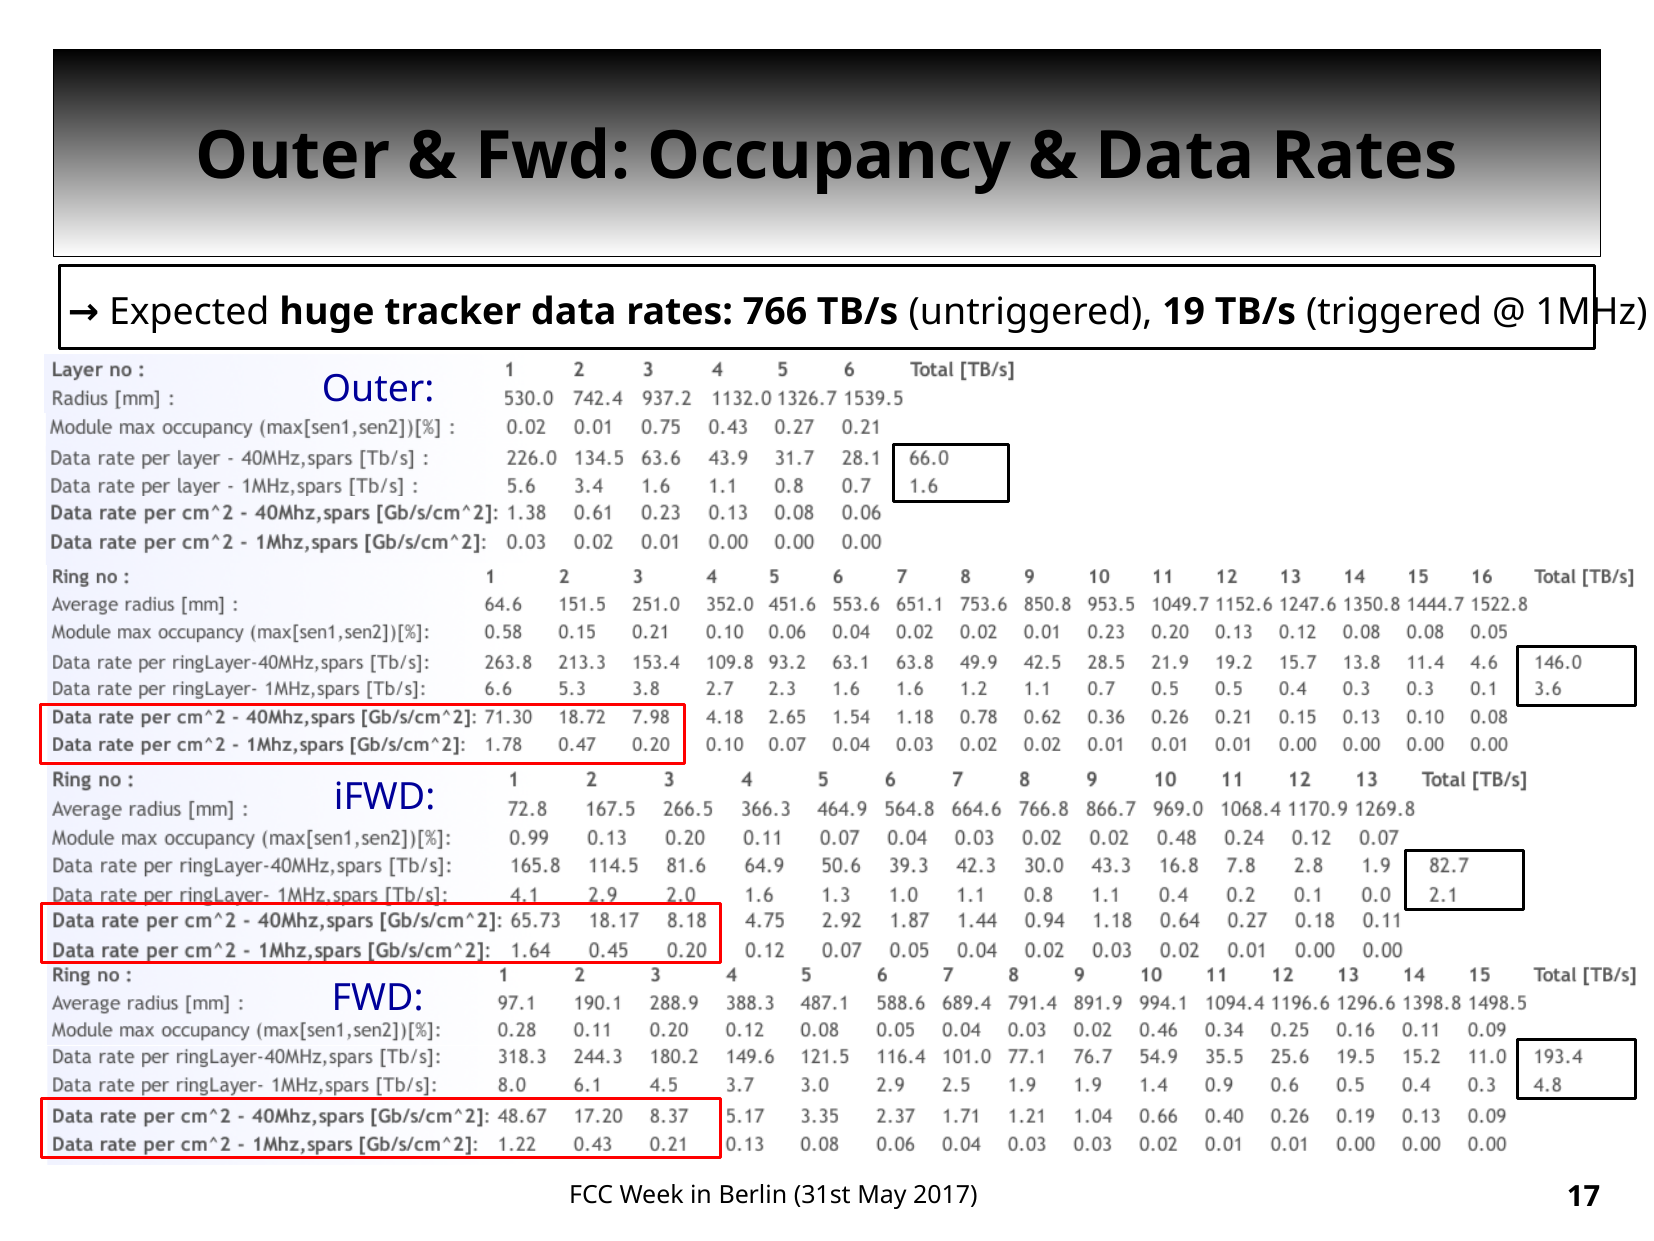

# Outer & Fwd: Occupancy & Data Rates
→ Expected huge tracker data rates: 766 TB/s (untriggered), 19 TB/s (triggered @ 1MHz)
Outer:
iFWD:
 FWD:
17
FCC Week in Berlin (31st May 2017)